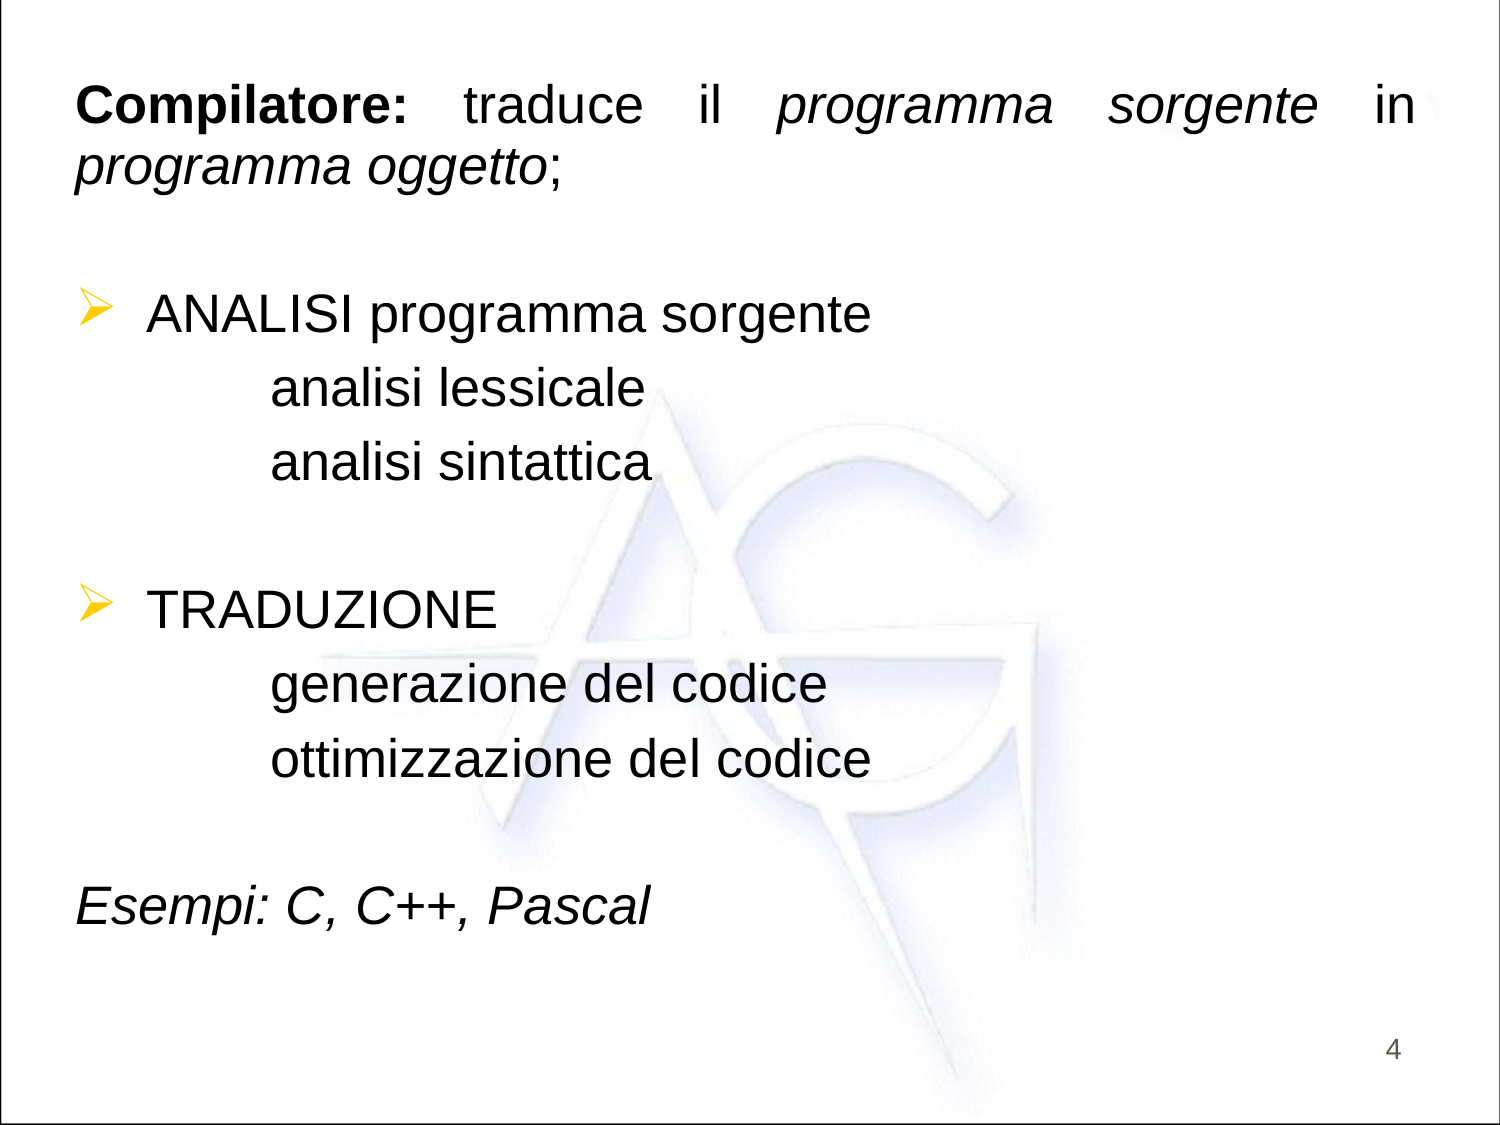

# Compilatore: traduce il programma sorgente in programma oggetto;
 ANALISI programma sorgente
 analisi lessicale
 analisi sintattica
 TRADUZIONE
 generazione del codice
 ottimizzazione del codice
Esempi: C, C++, Pascal
4